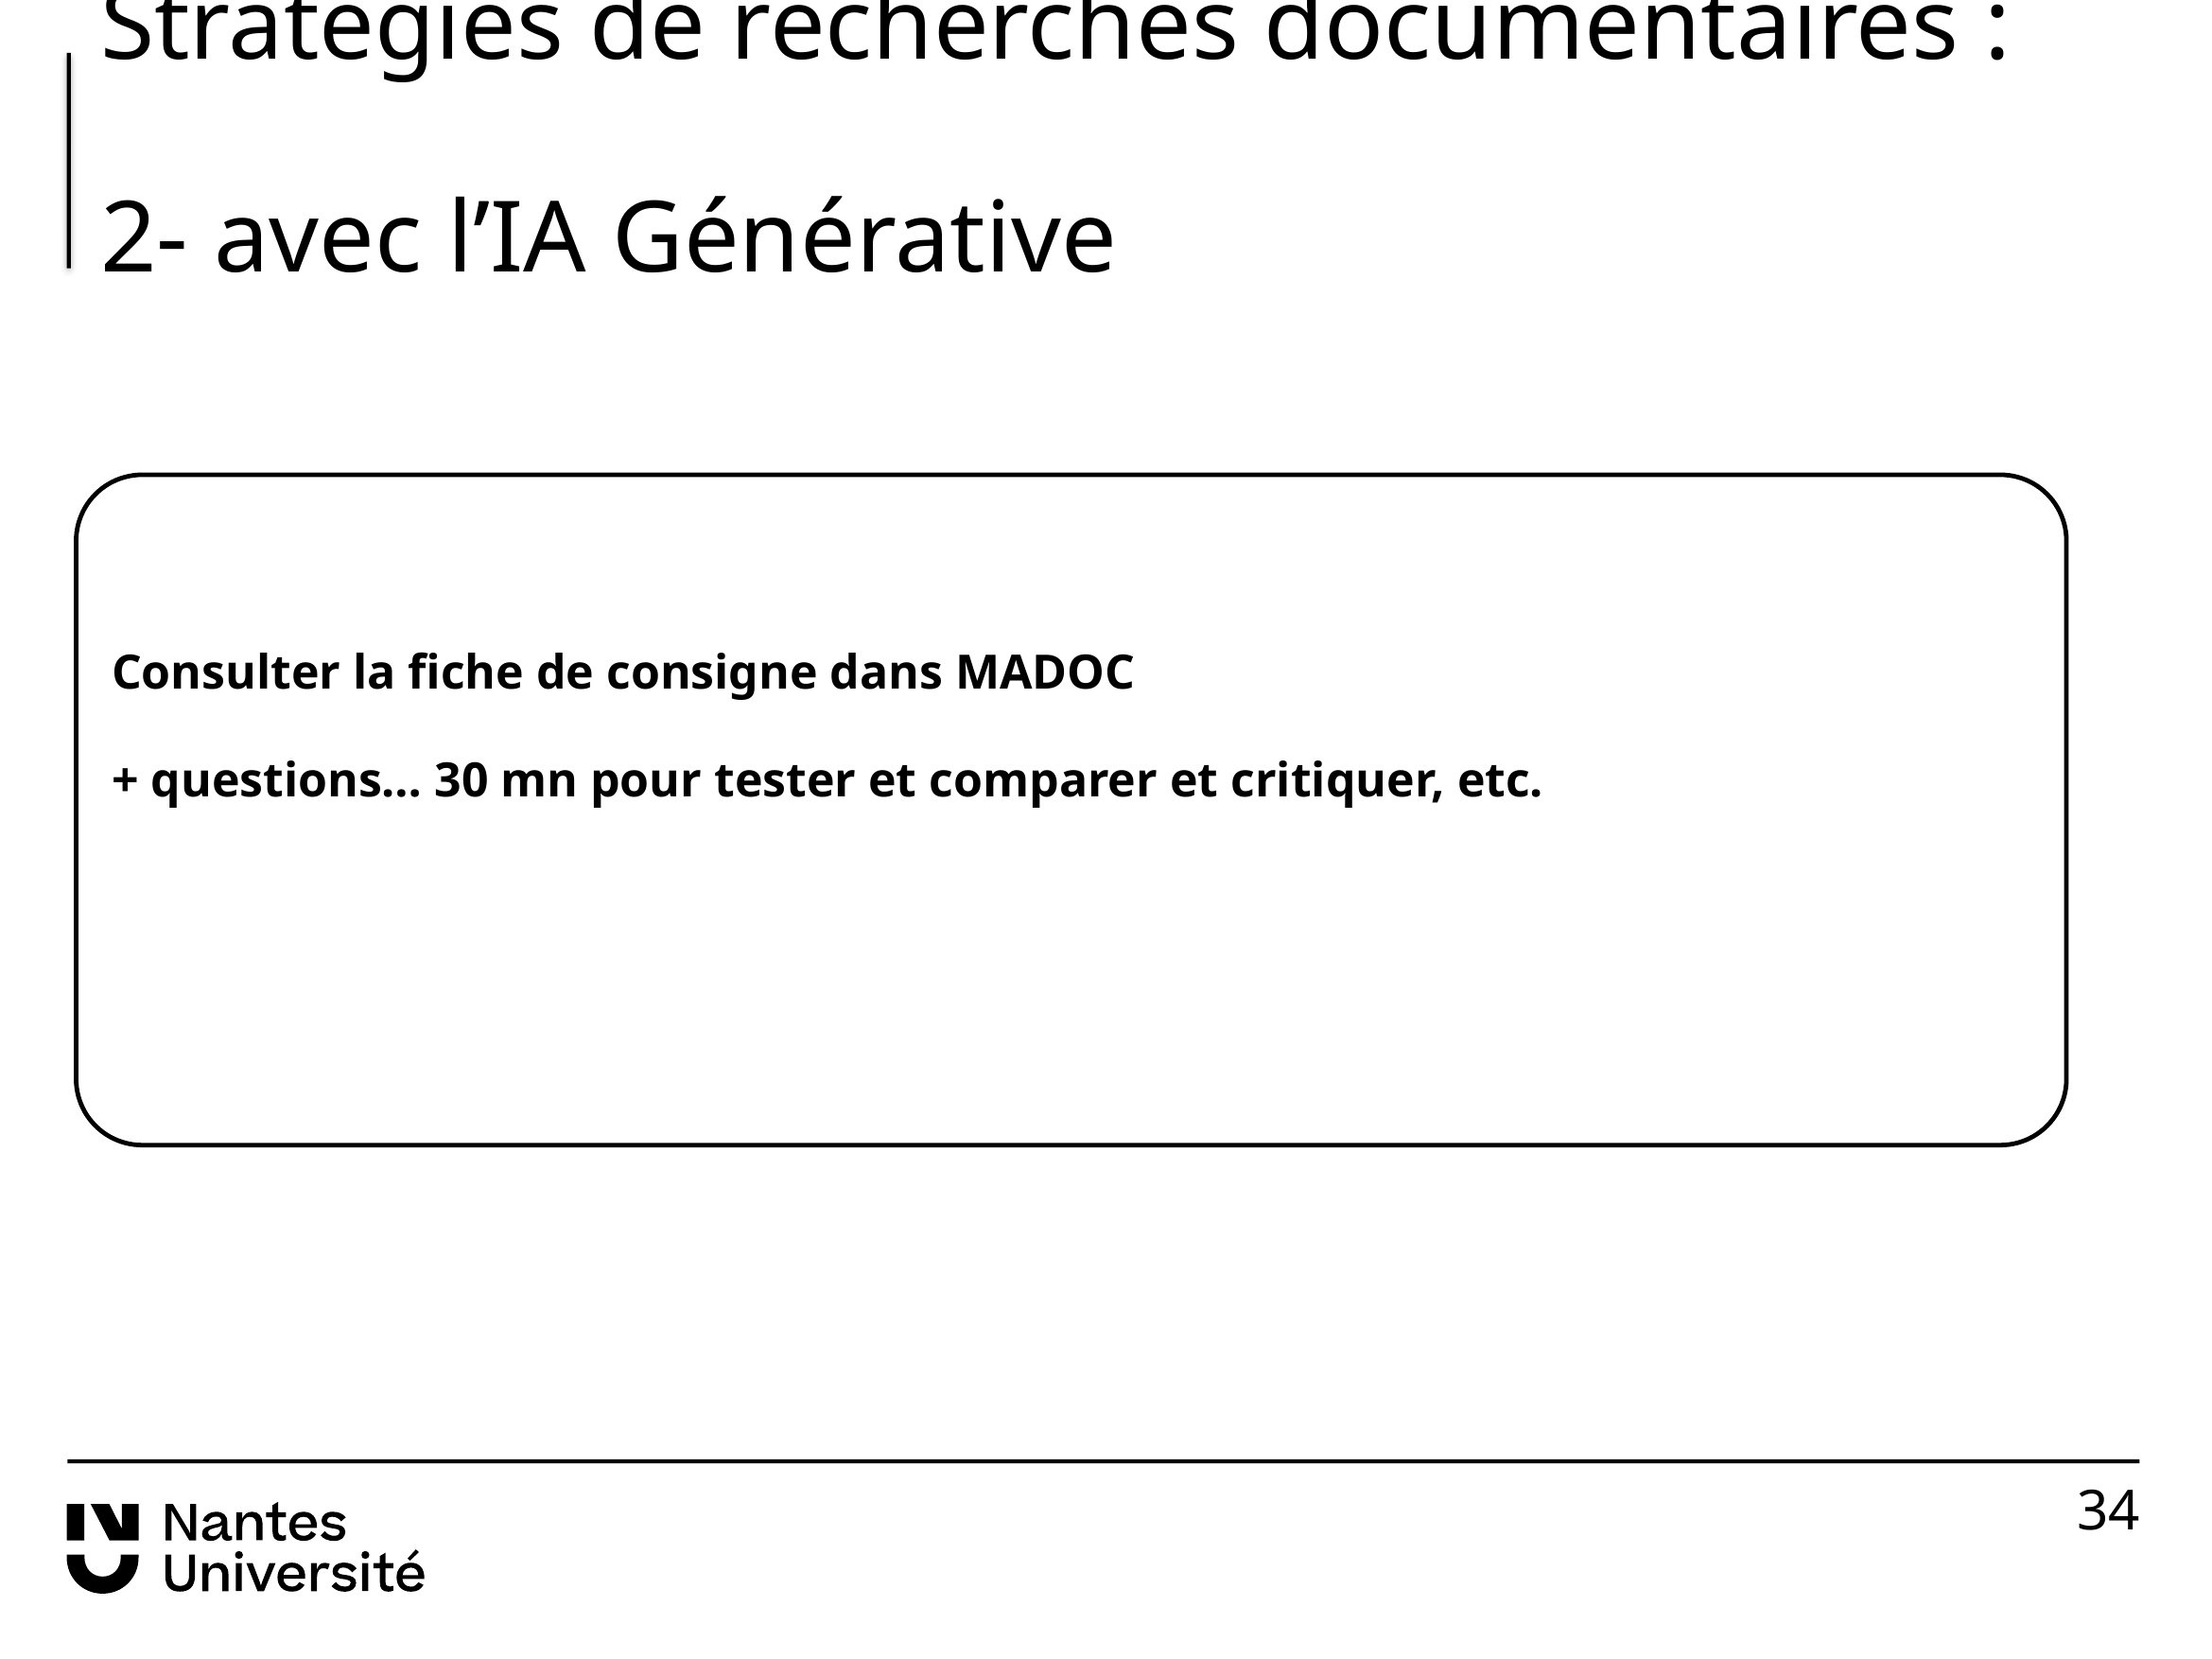

# Stratégies de recherches documentaires : 2- avec l’IA Générative
Consulter la fiche de consigne dans MADOC
+ questions… 30 mn pour tester et comparer et critiquer, etc.